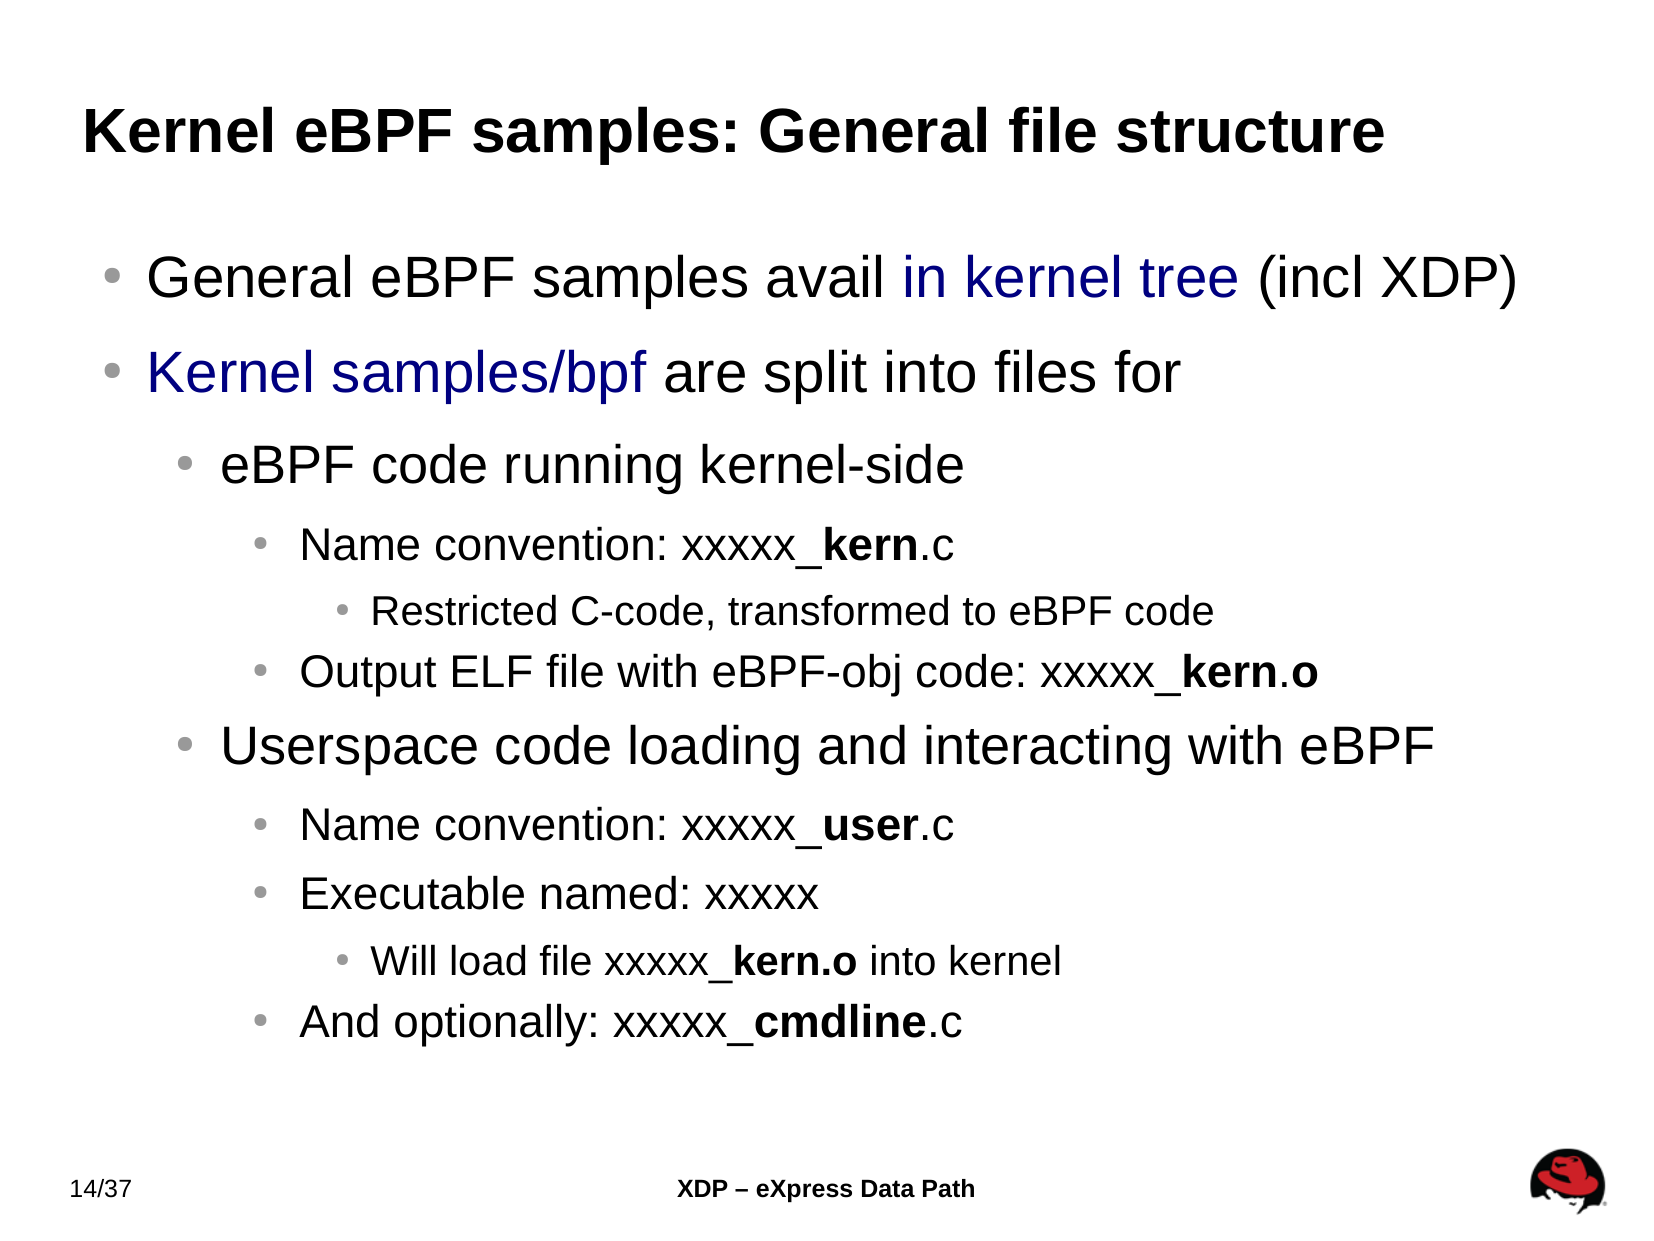

# Kernel eBPF samples: General file structure
General eBPF samples avail in kernel tree (incl XDP)
Kernel samples/bpf are split into files for
eBPF code running kernel-side
Name convention: xxxxx_kern.c
Restricted C-code, transformed to eBPF code
Output ELF file with eBPF-obj code: xxxxx_kern.o
Userspace code loading and interacting with eBPF
Name convention: xxxxx_user.c
Executable named: xxxxx
Will load file xxxxx_kern.o into kernel
And optionally: xxxxx_cmdline.c